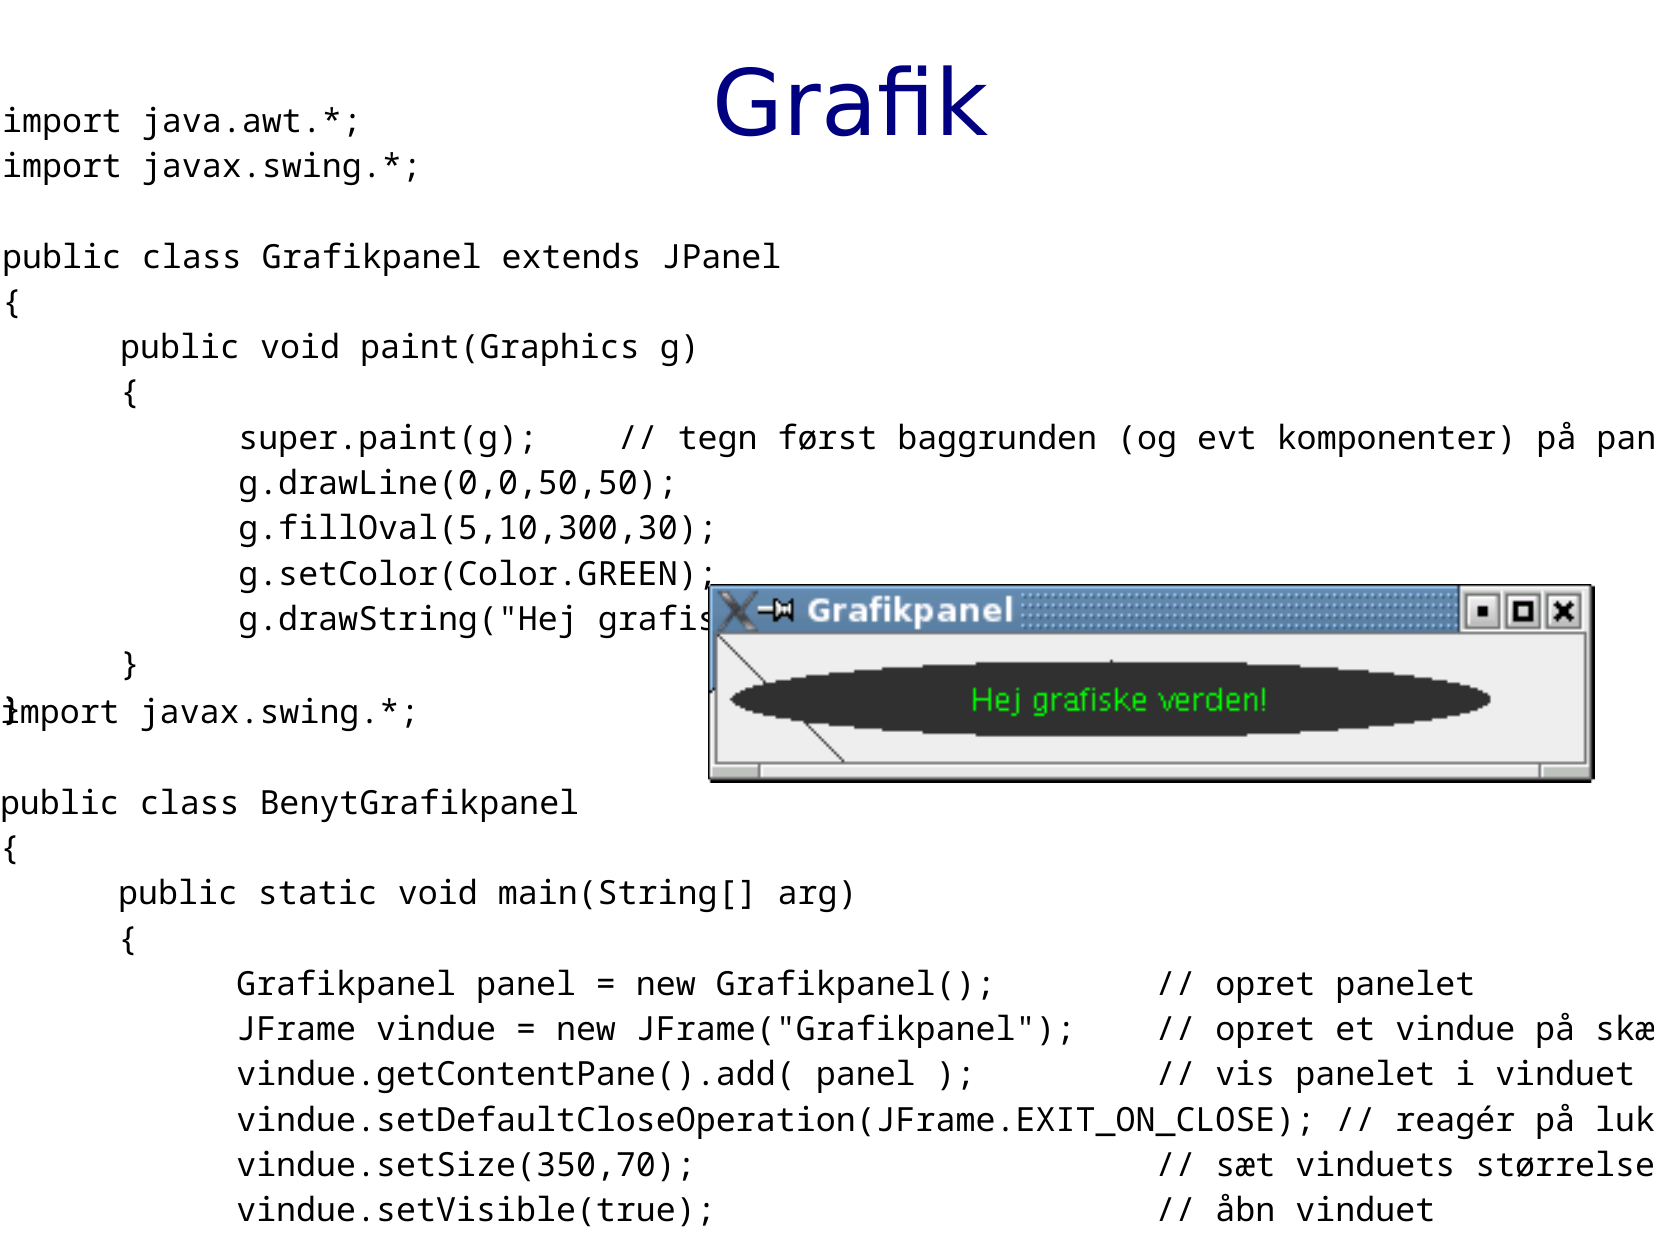

# Grafik
import java.awt.*;
import javax.swing.*;
public class Grafikpanel extends JPanel
{
	public void paint(Graphics g)
	{
		super.paint(g); // tegn først baggrunden (og evt komponenter) på panelet
		g.drawLine(0,0,50,50);
		g.fillOval(5,10,300,30);
		g.setColor(Color.GREEN);
		g.drawString("Hej grafiske verden!",100,30);
	}
}
import javax.swing.*;
public class BenytGrafikpanel
{
	public static void main(String[] arg)
	{
		Grafikpanel panel = new Grafikpanel(); // opret panelet
		JFrame vindue = new JFrame("Grafikpanel"); // opret et vindue på skærmen
		vindue.getContentPane().add( panel ); // vis panelet i vinduet
		vindue.setDefaultCloseOperation(JFrame.EXIT_ON_CLOSE); // reagér på luk
		vindue.setSize(350,70); // sæt vinduets størrelse
		vindue.setVisible(true); // åbn vinduet
	}
}